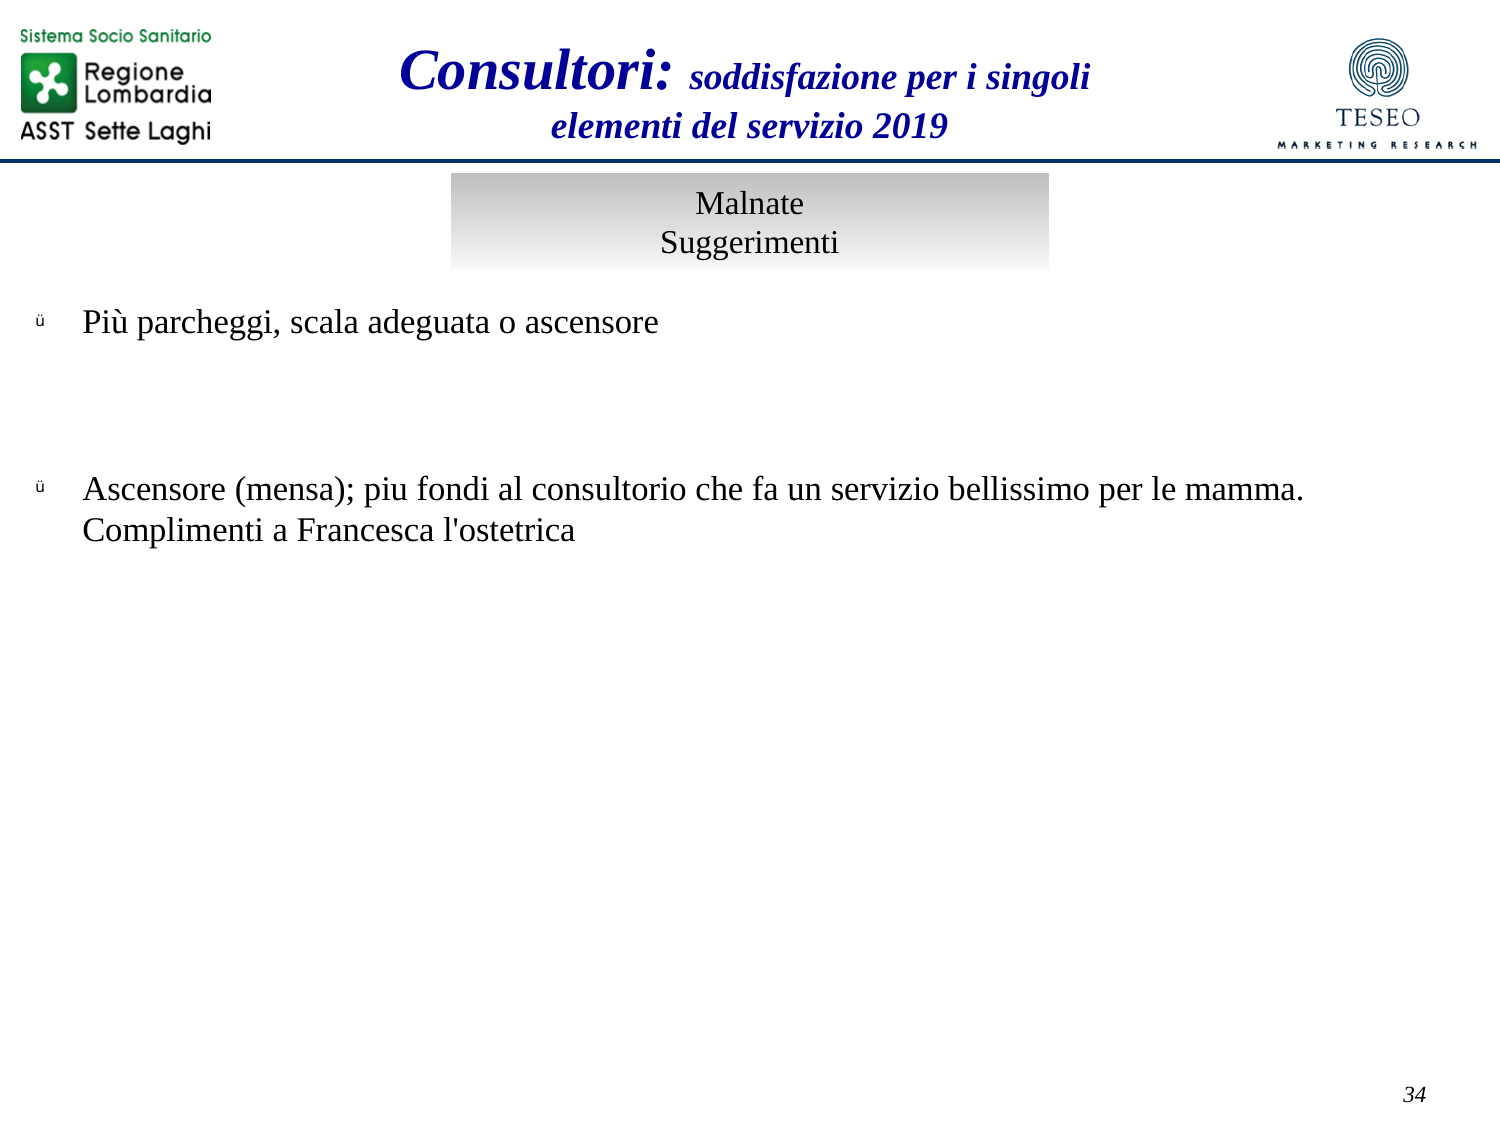

Consultori: soddisfazione per i singoli
elementi del servizio 2019
Malnate
Suggerimenti
Più parcheggi, scala adeguata o ascensore
Ascensore (mensa); piu fondi al consultorio che fa un servizio bellissimo per le mamma. Complimenti a Francesca l'ostetrica